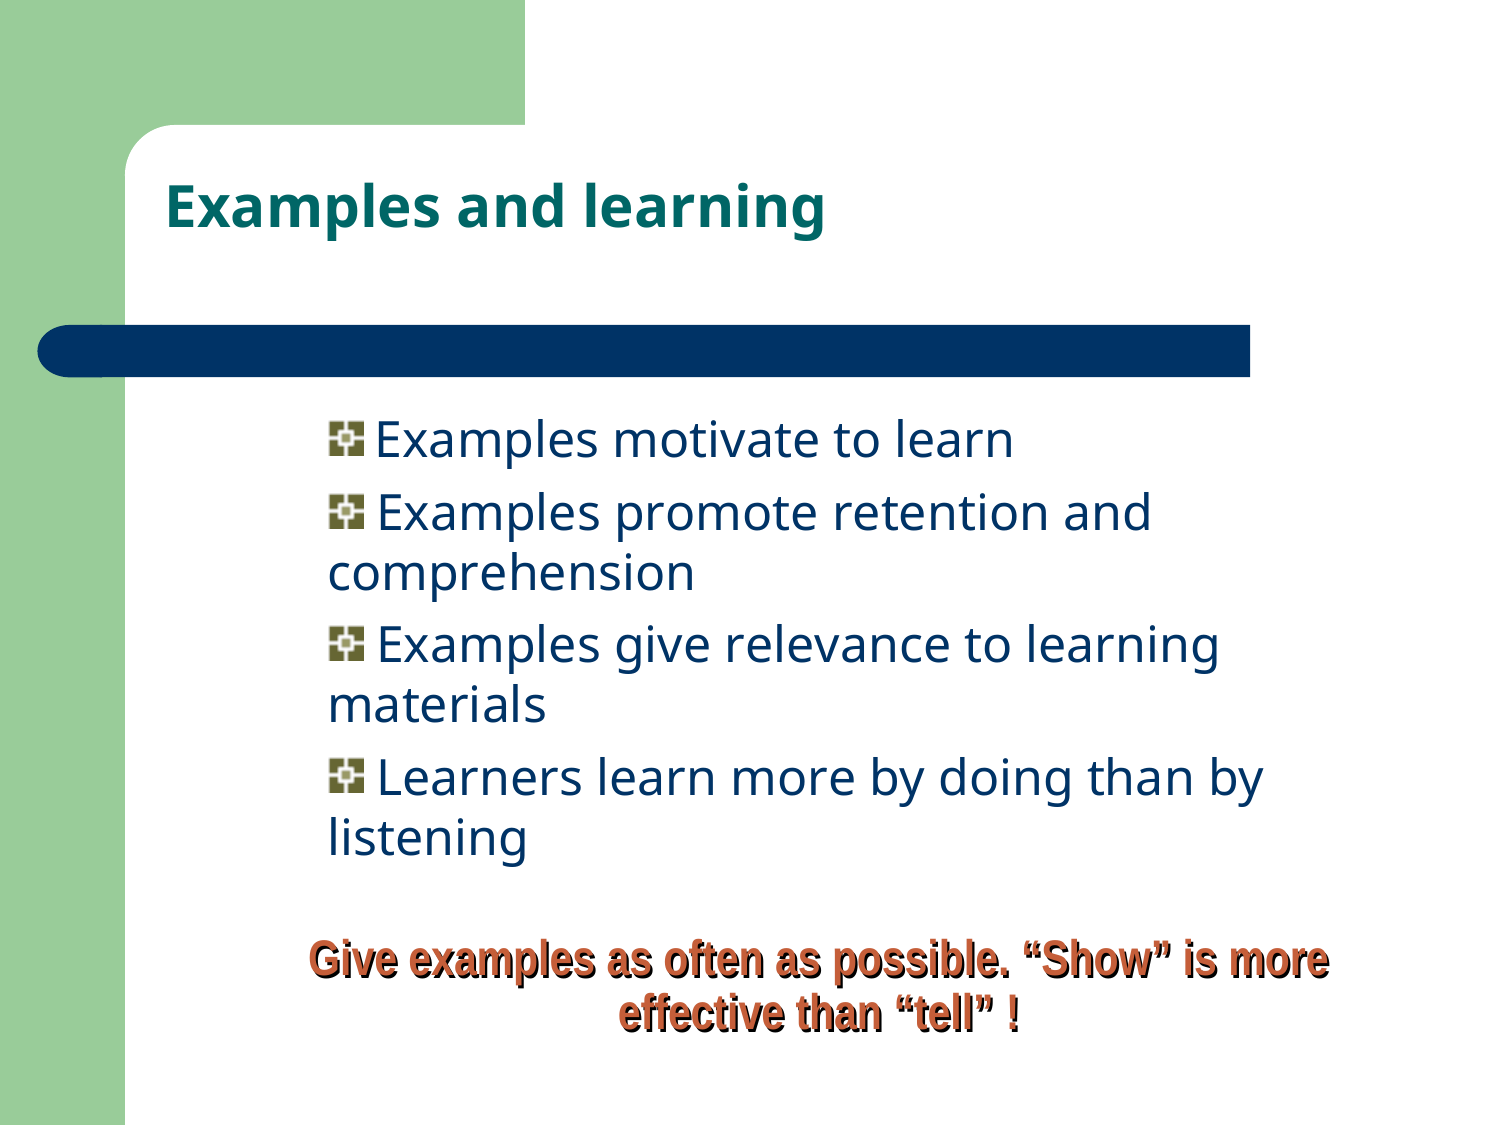

# Examples and learning
 Examples motivate to learn
 Examples promote retention and comprehension
 Examples give relevance to learning materials
 Learners learn more by doing than by listening
Give examples as often as possible. “Show” is more effective than “tell” !